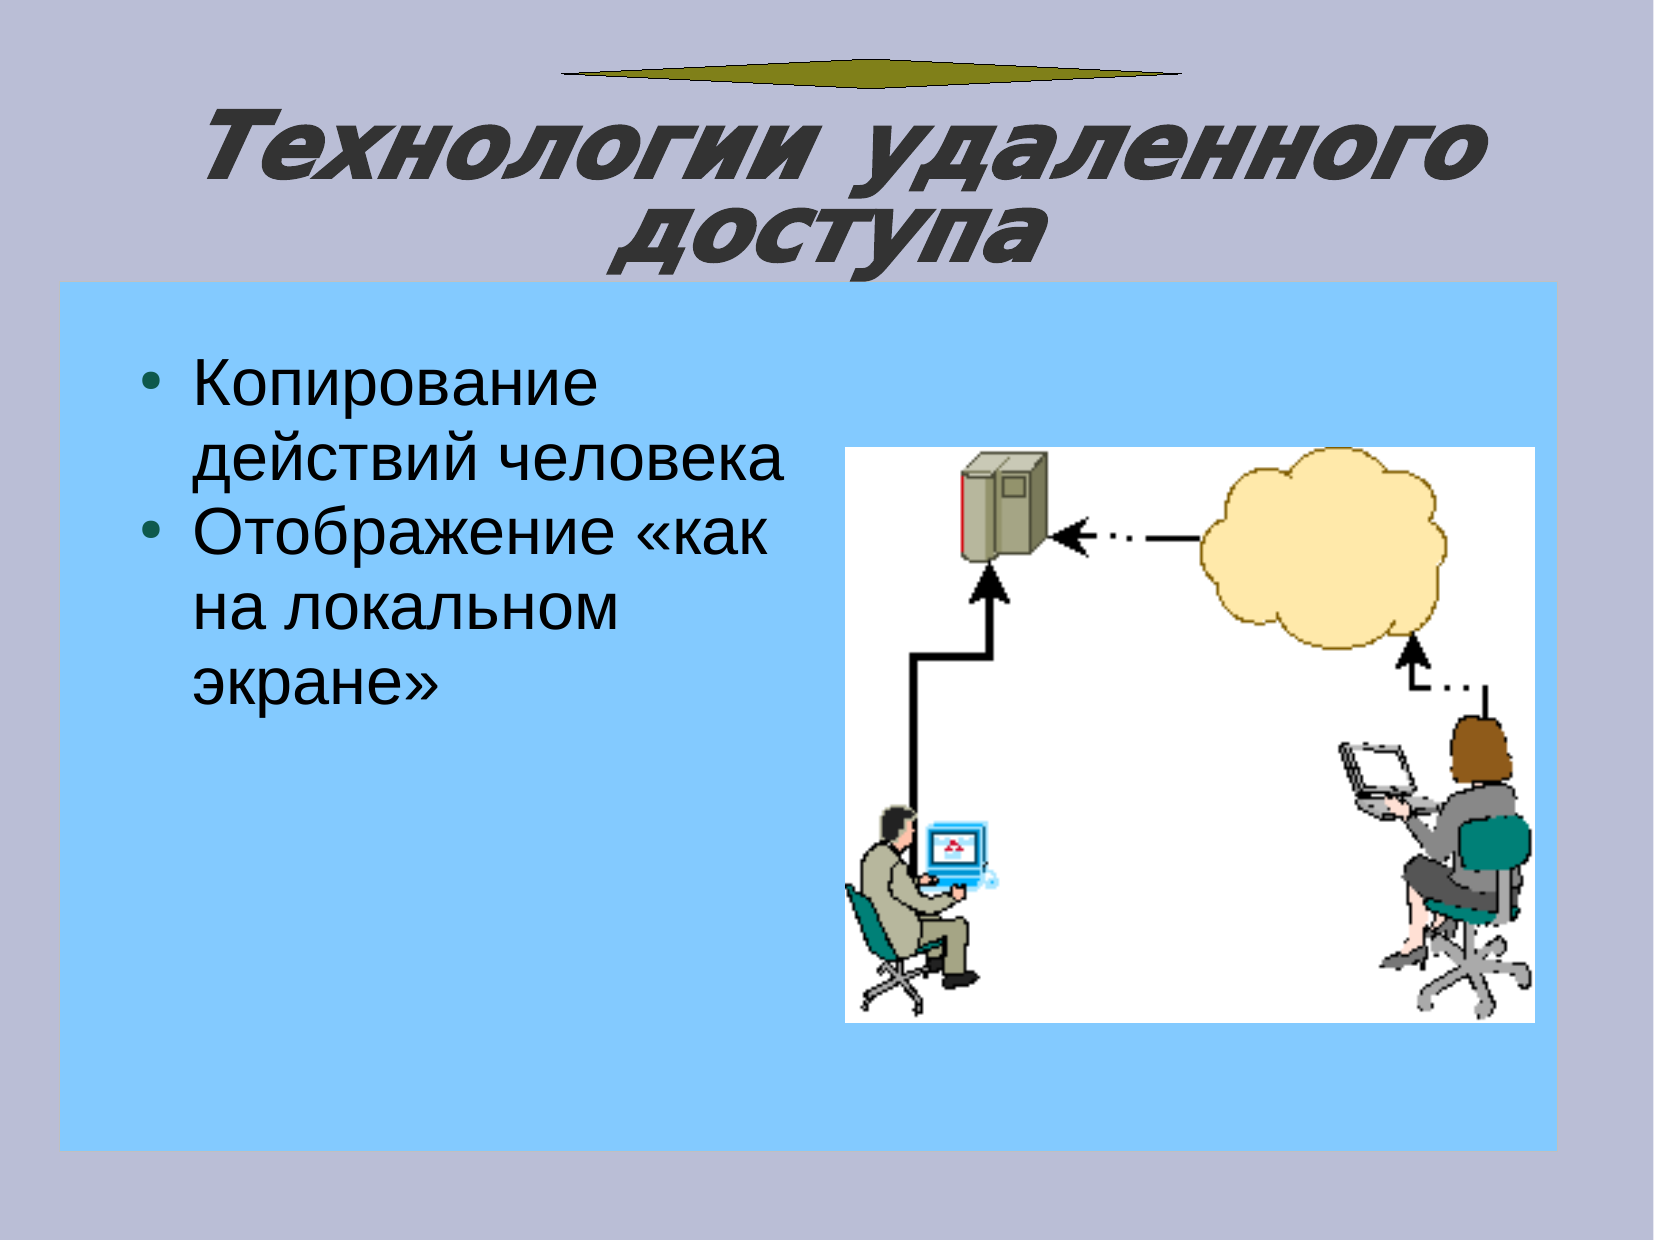

# Технологии удаленного доступа
Копирование действий человека
Отображение «как на локальном экране»